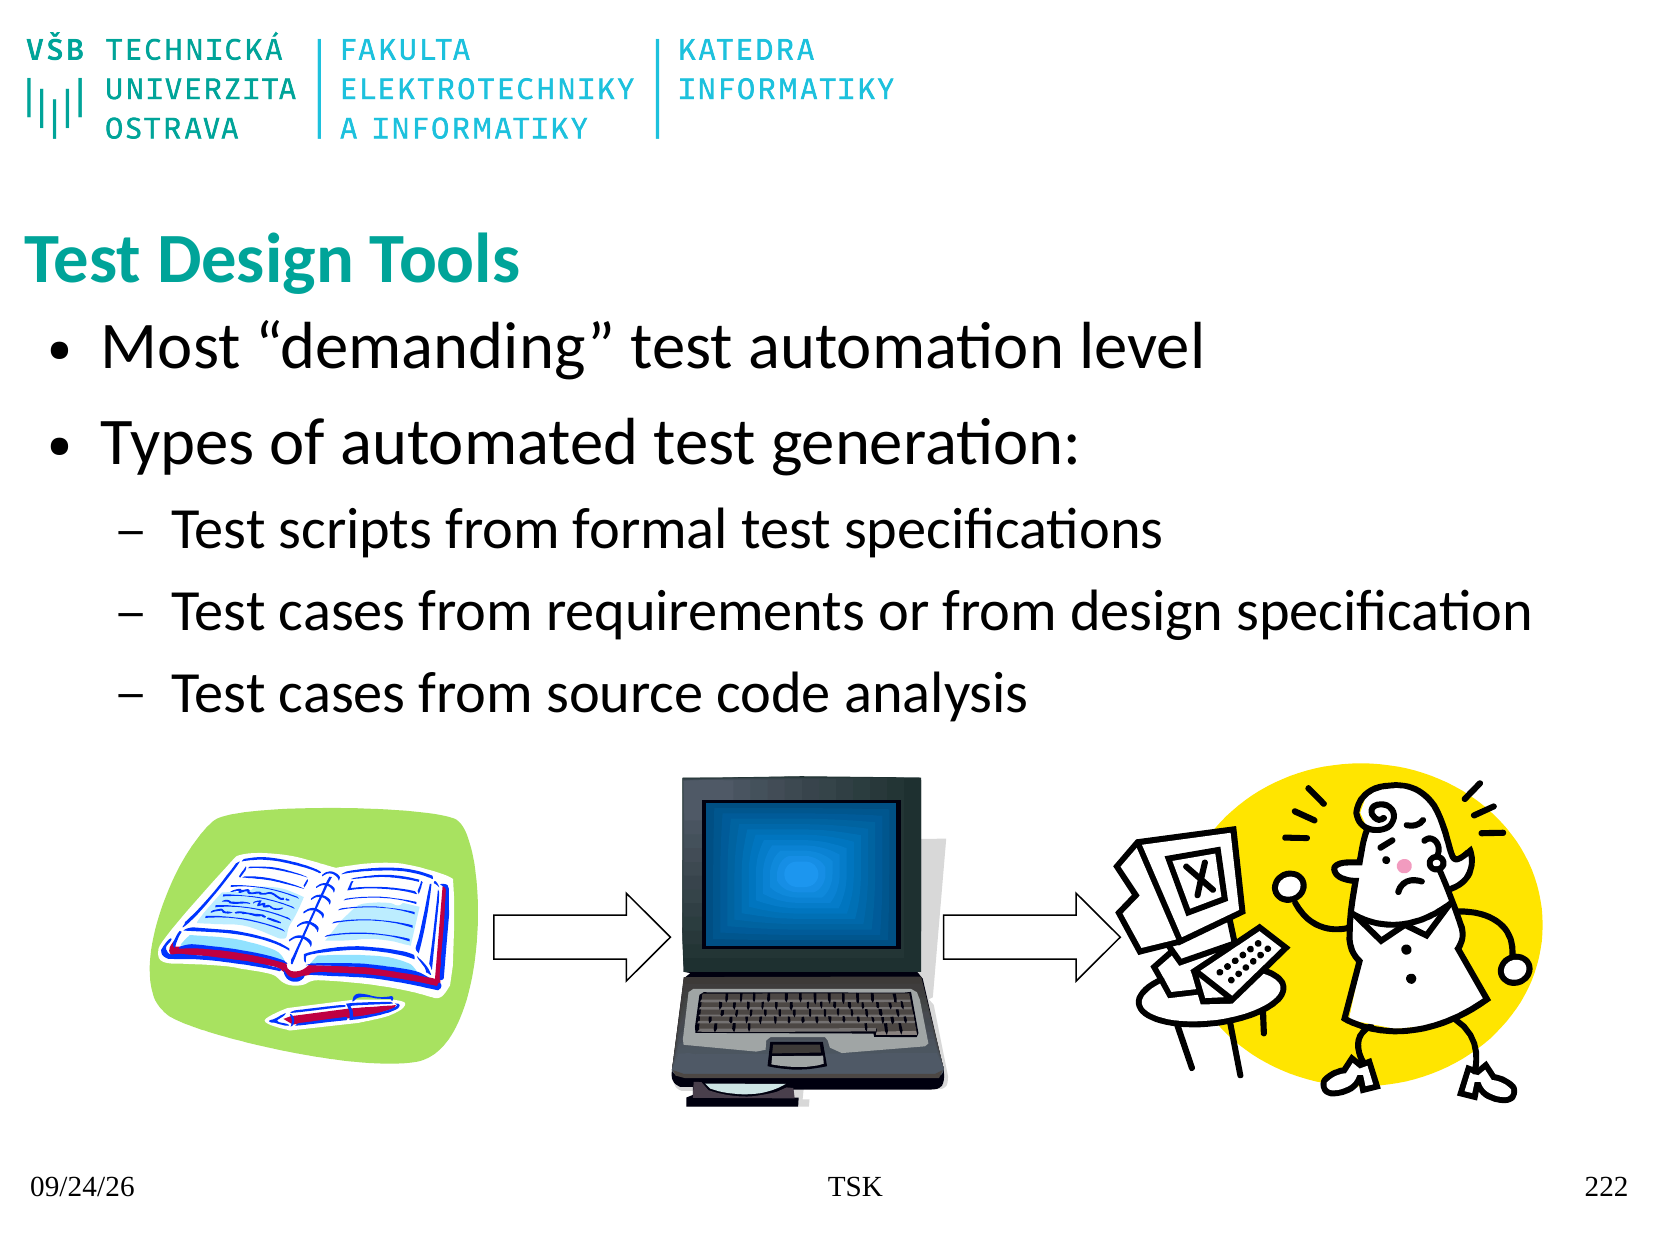

# Test Design Tools
Most “demanding” test automation level
Types of automated test generation:
Test scripts from formal test specifications
Test cases from requirements or from design specification
Test cases from source code analysis
TSK
222